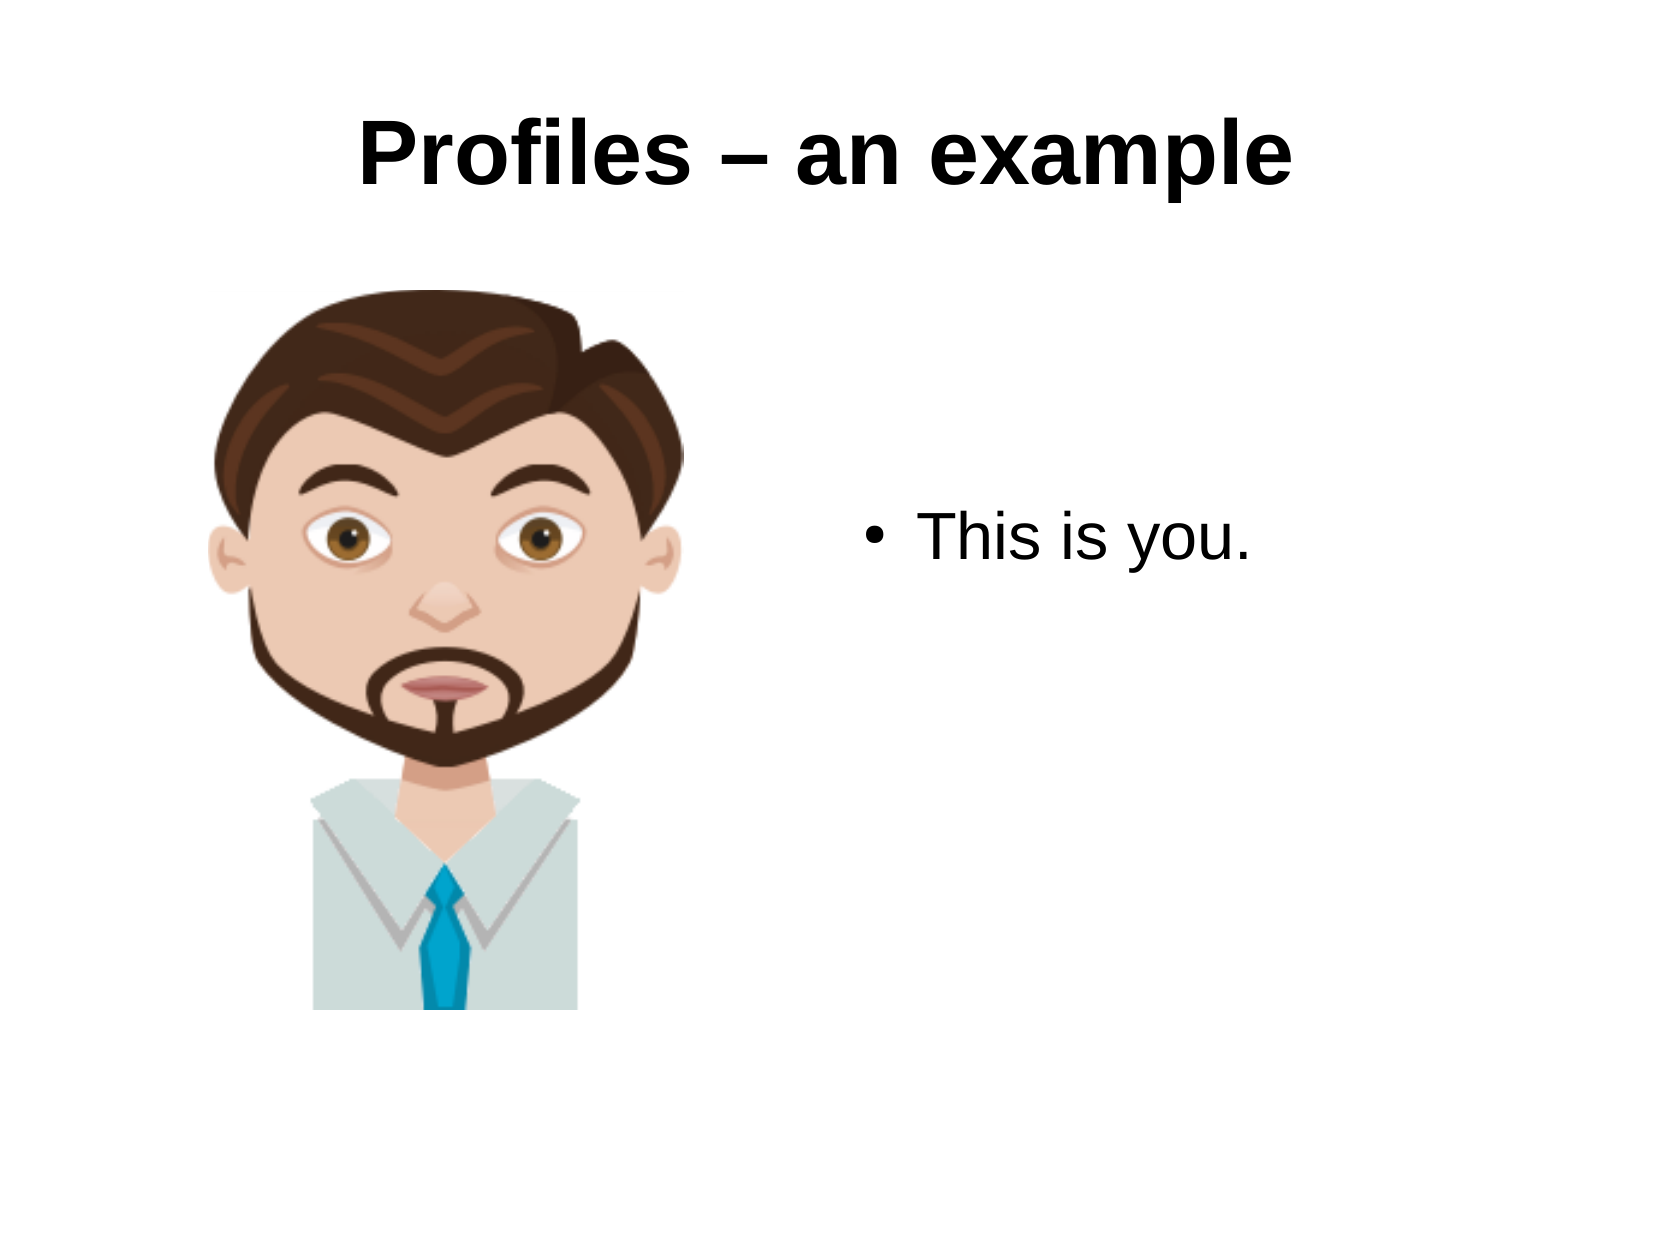

# Profiles – an example
This is you.